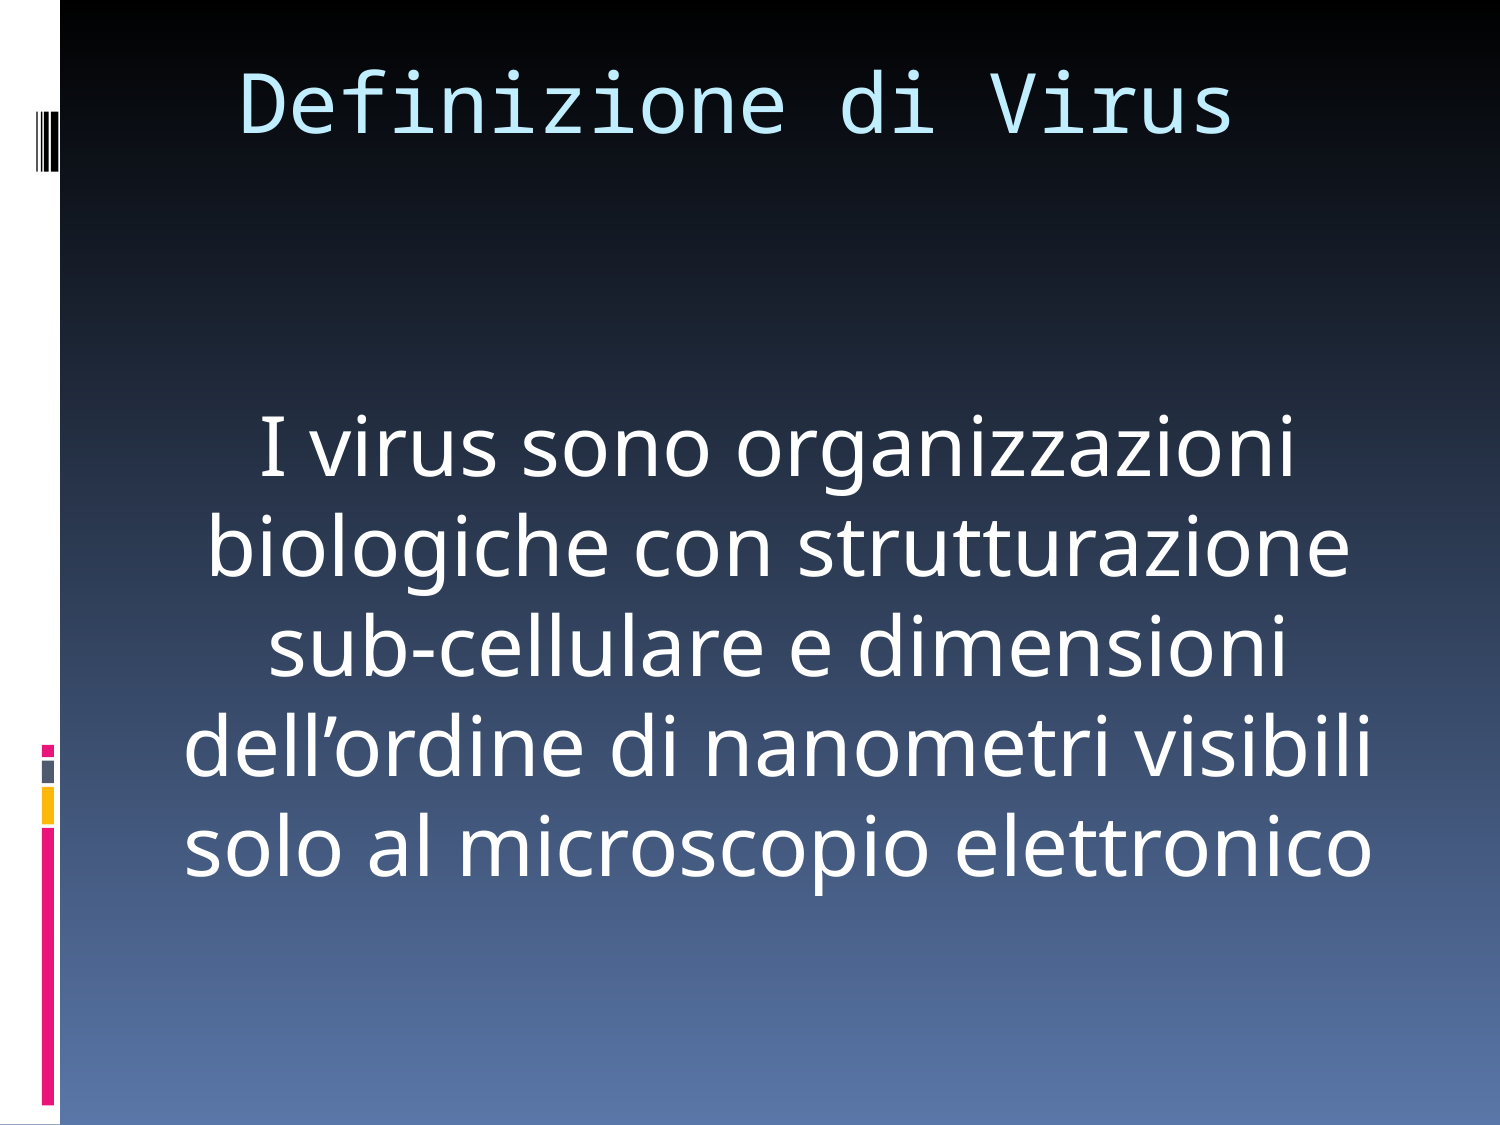

# Definizione di Virus
I virus sono organizzazioni biologiche con strutturazione sub-cellulare e dimensioni dell’ordine di nanometri visibili solo al microscopio elettronico